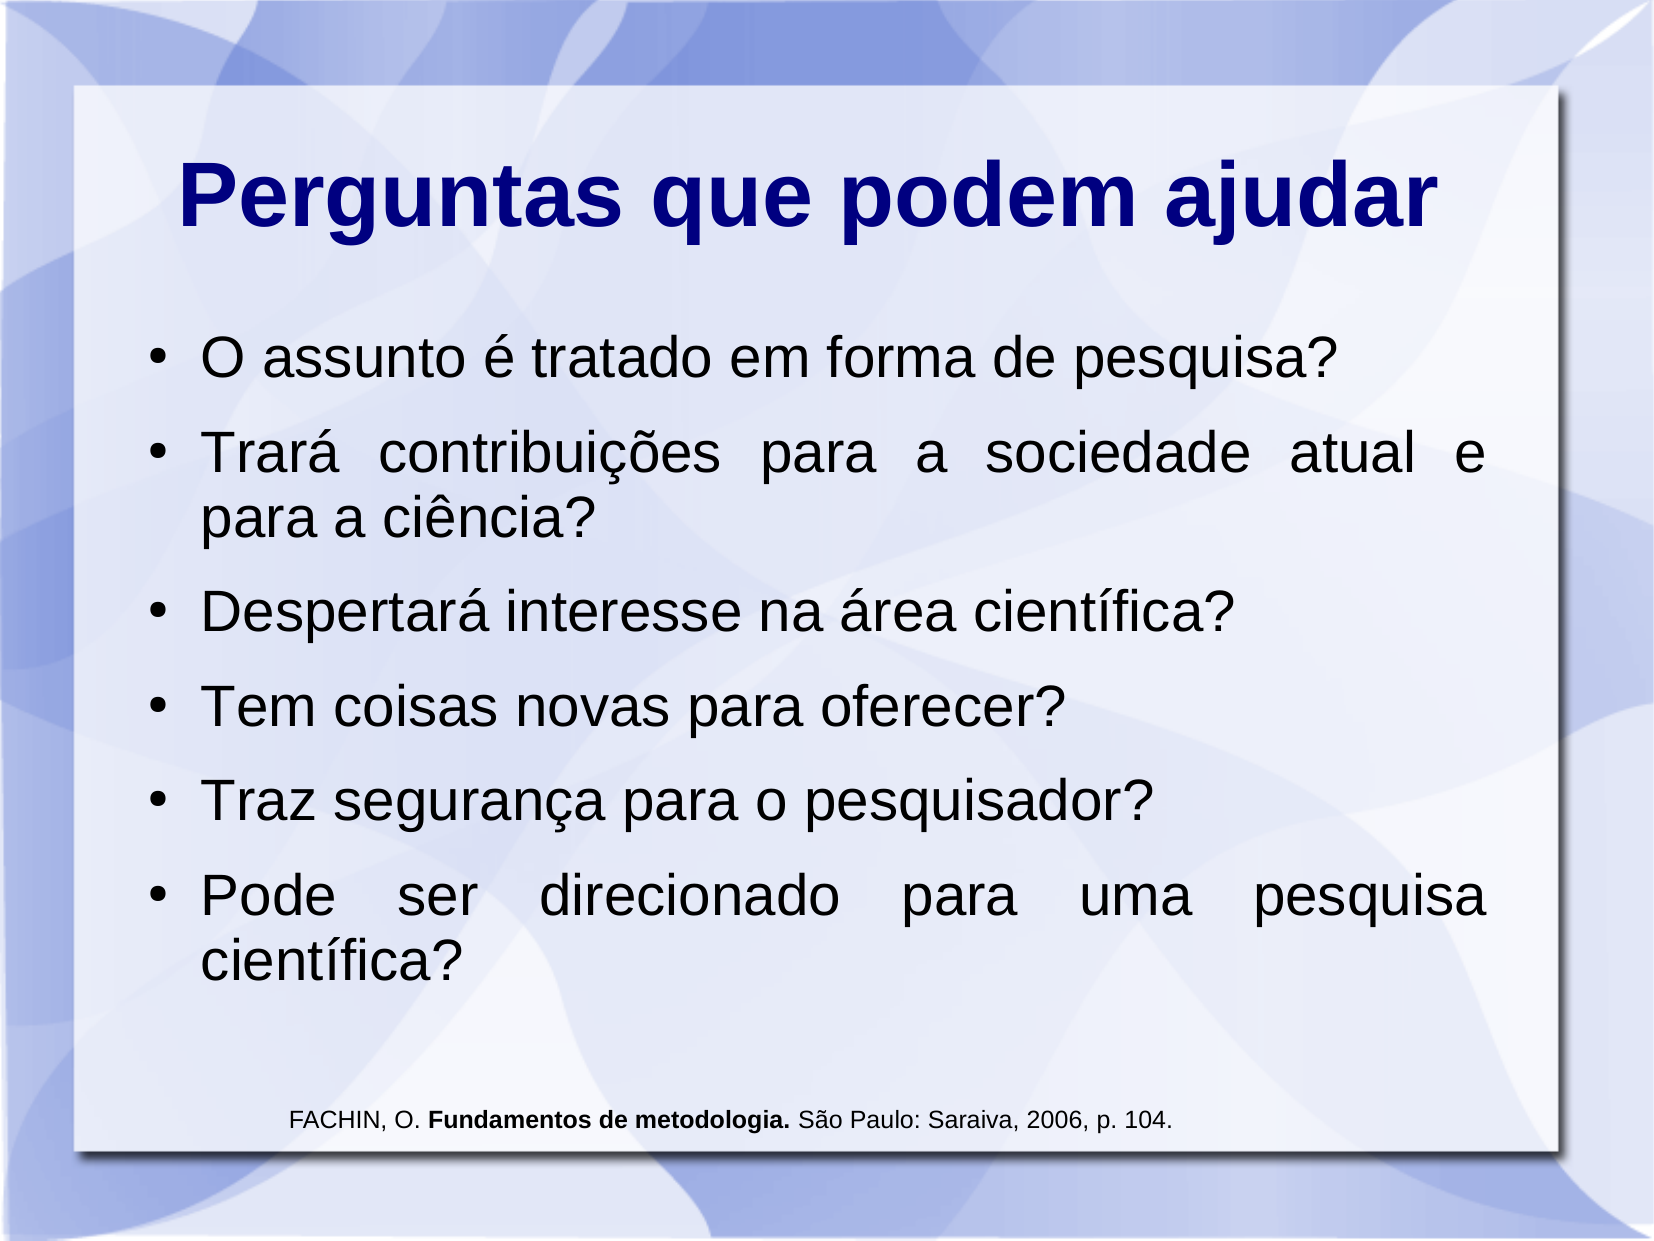

# Perguntas que podem ajudar
O assunto é tratado em forma de pesquisa?
Trará contribuições para a sociedade atual e para a ciência?
Despertará interesse na área científica?
Tem coisas novas para oferecer?
Traz segurança para o pesquisador?
Pode ser direcionado para uma pesquisa científica?
FACHIN, O. Fundamentos de metodologia. São Paulo: Saraiva, 2006, p. 104.